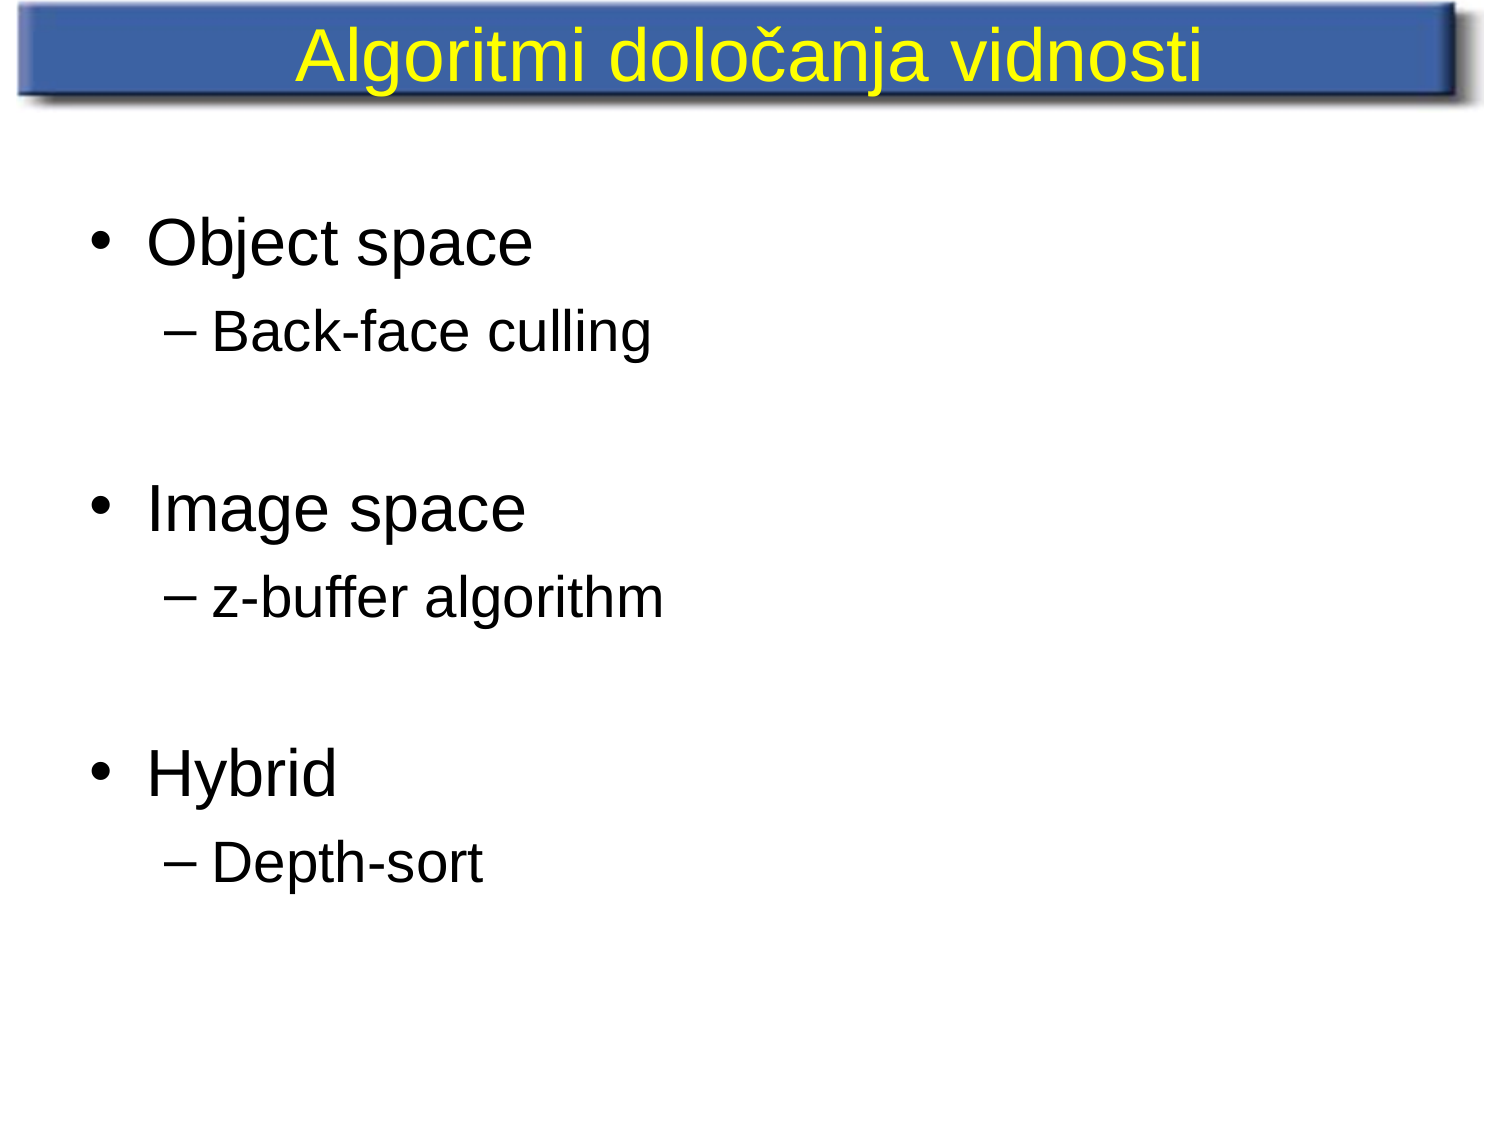

# Algoritmi določanja vidnosti
Object space
Back-face culling
Image space
z-buffer algorithm
Hybrid
Depth-sort